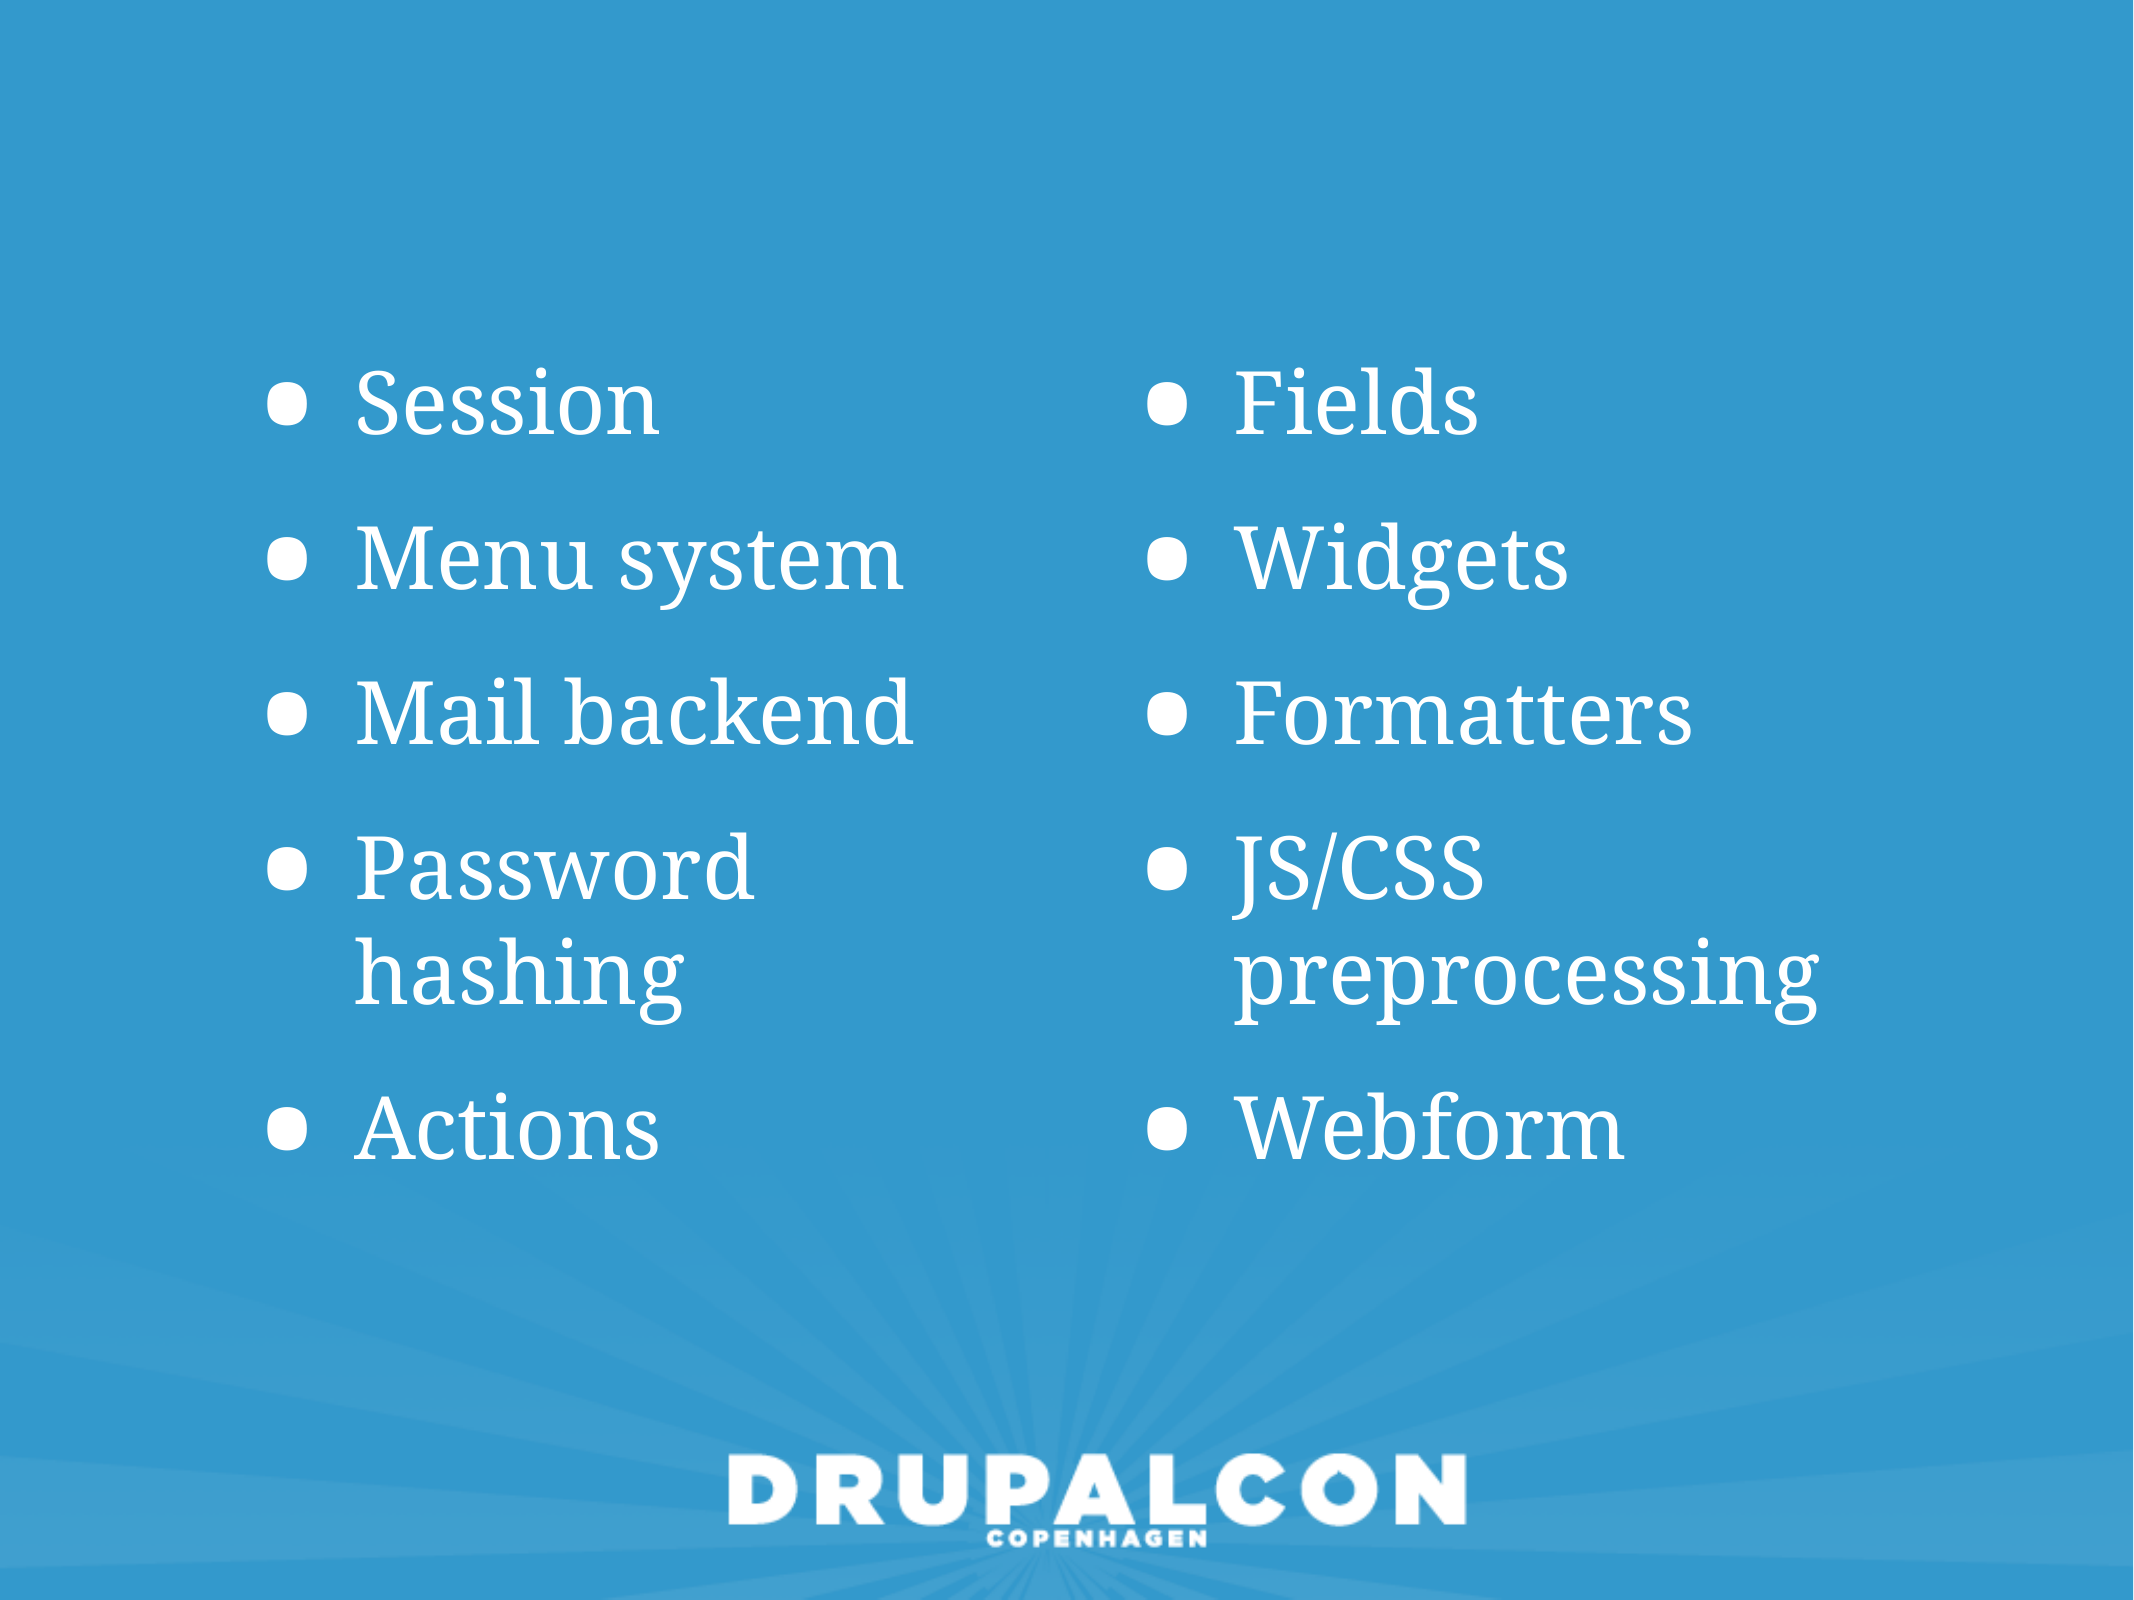

# Session
Menu system
Mail backend
Password hashing
Actions
Fields
Widgets
Formatters
JS/CSS preprocessing
Webform